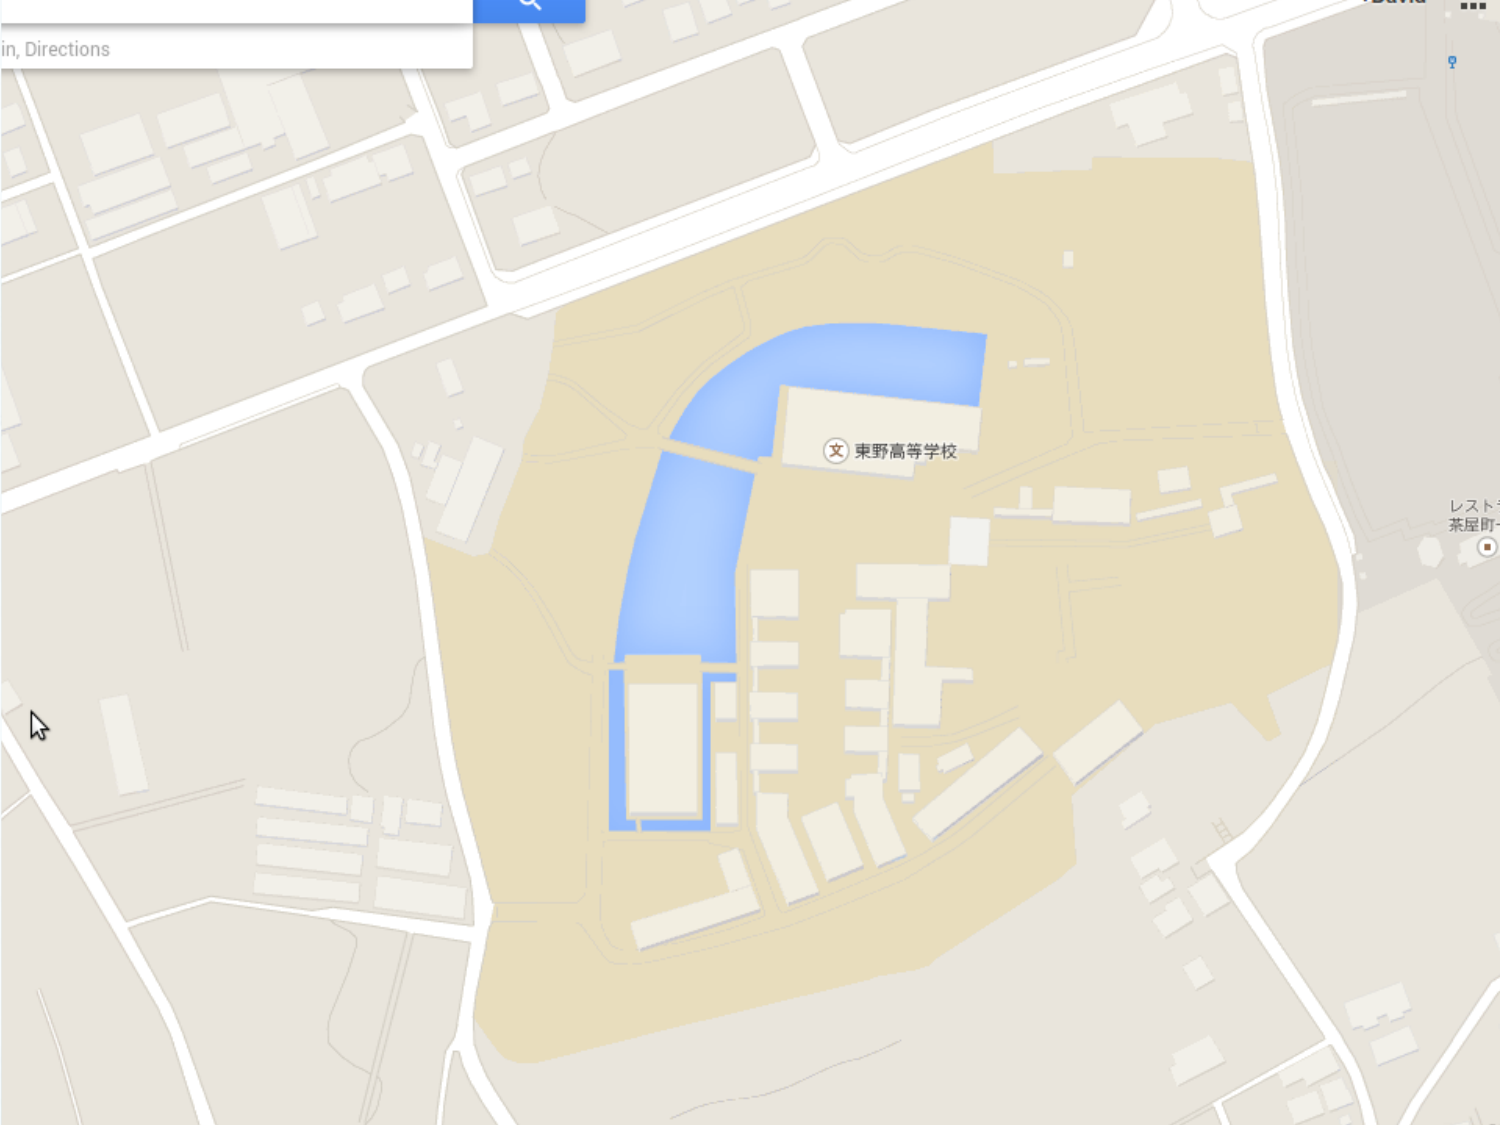

# The entrance to the campus is on the east side
Unfolding values in places, spaces and paces
10